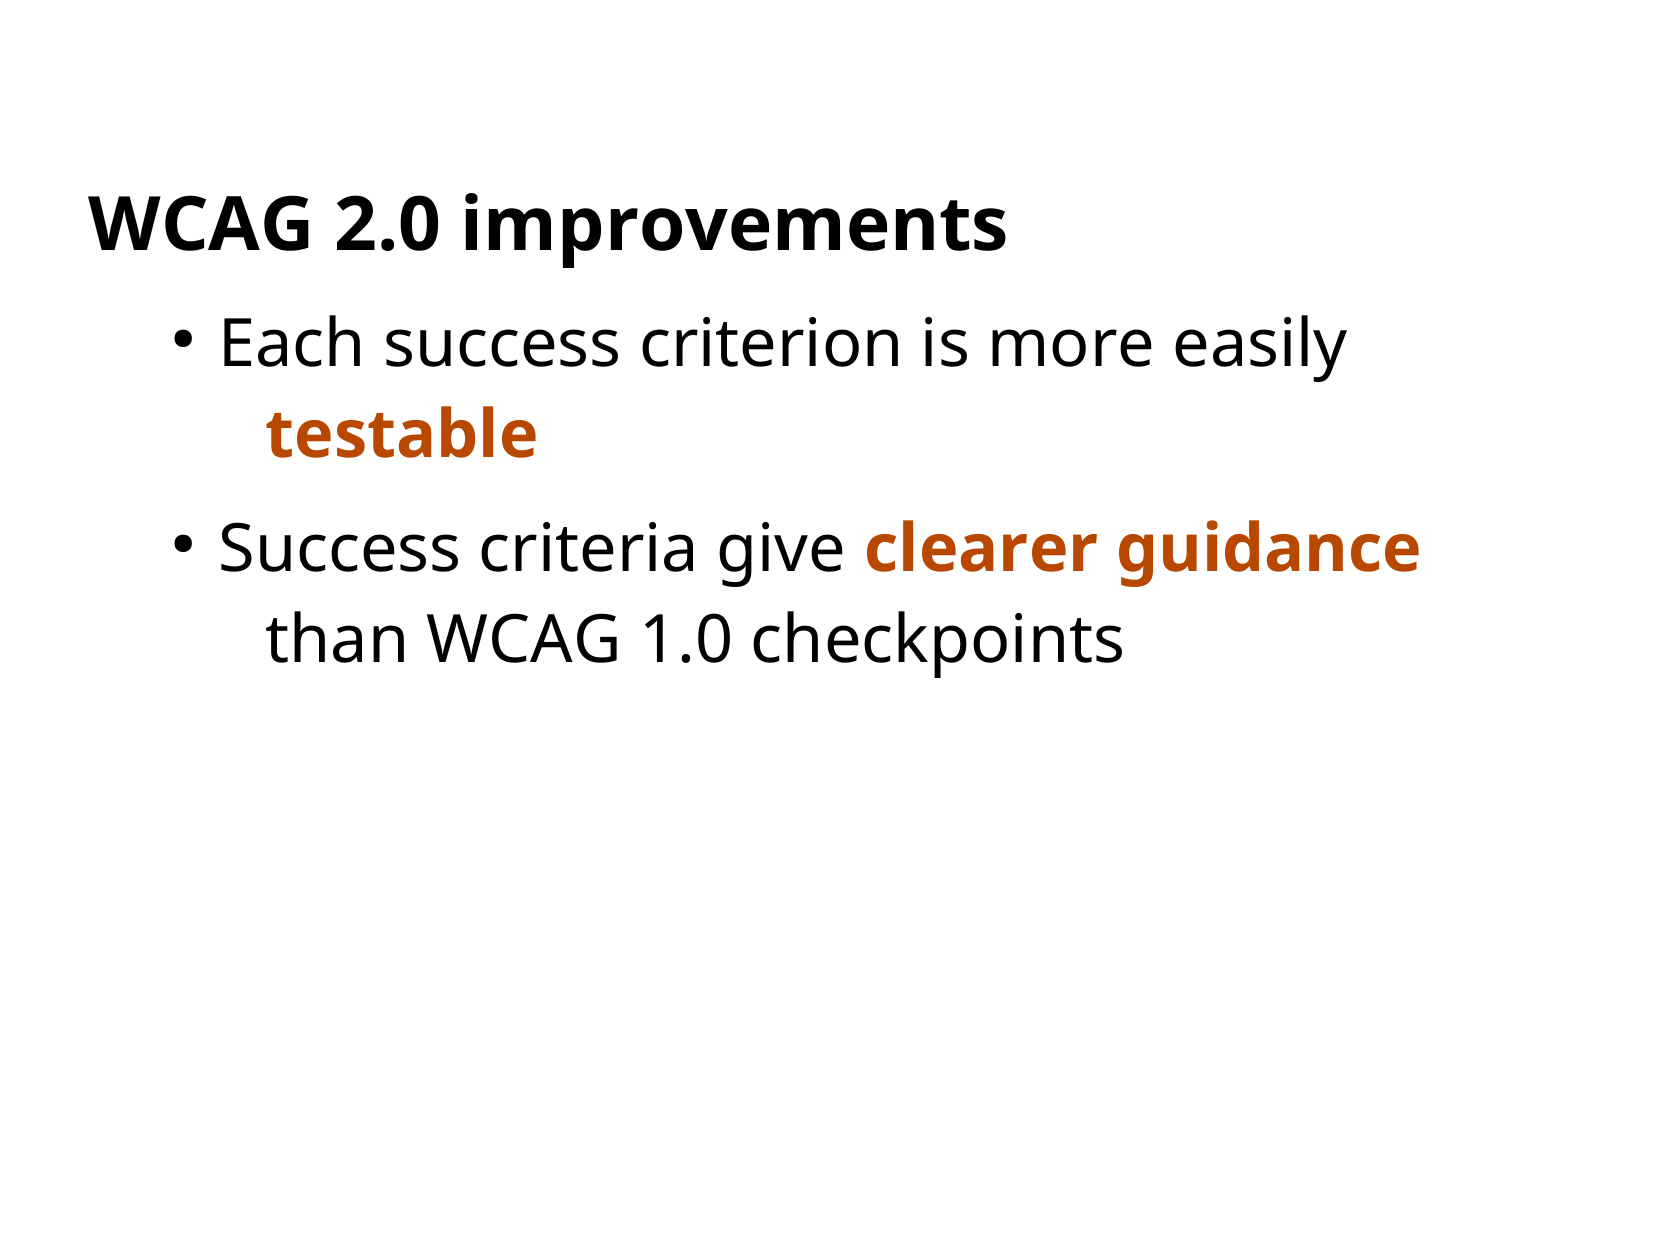

# WCAG 2.0 improvements
Each success criterion is more easily testable
Success criteria give clearer guidance than WCAG 1.0 checkpoints